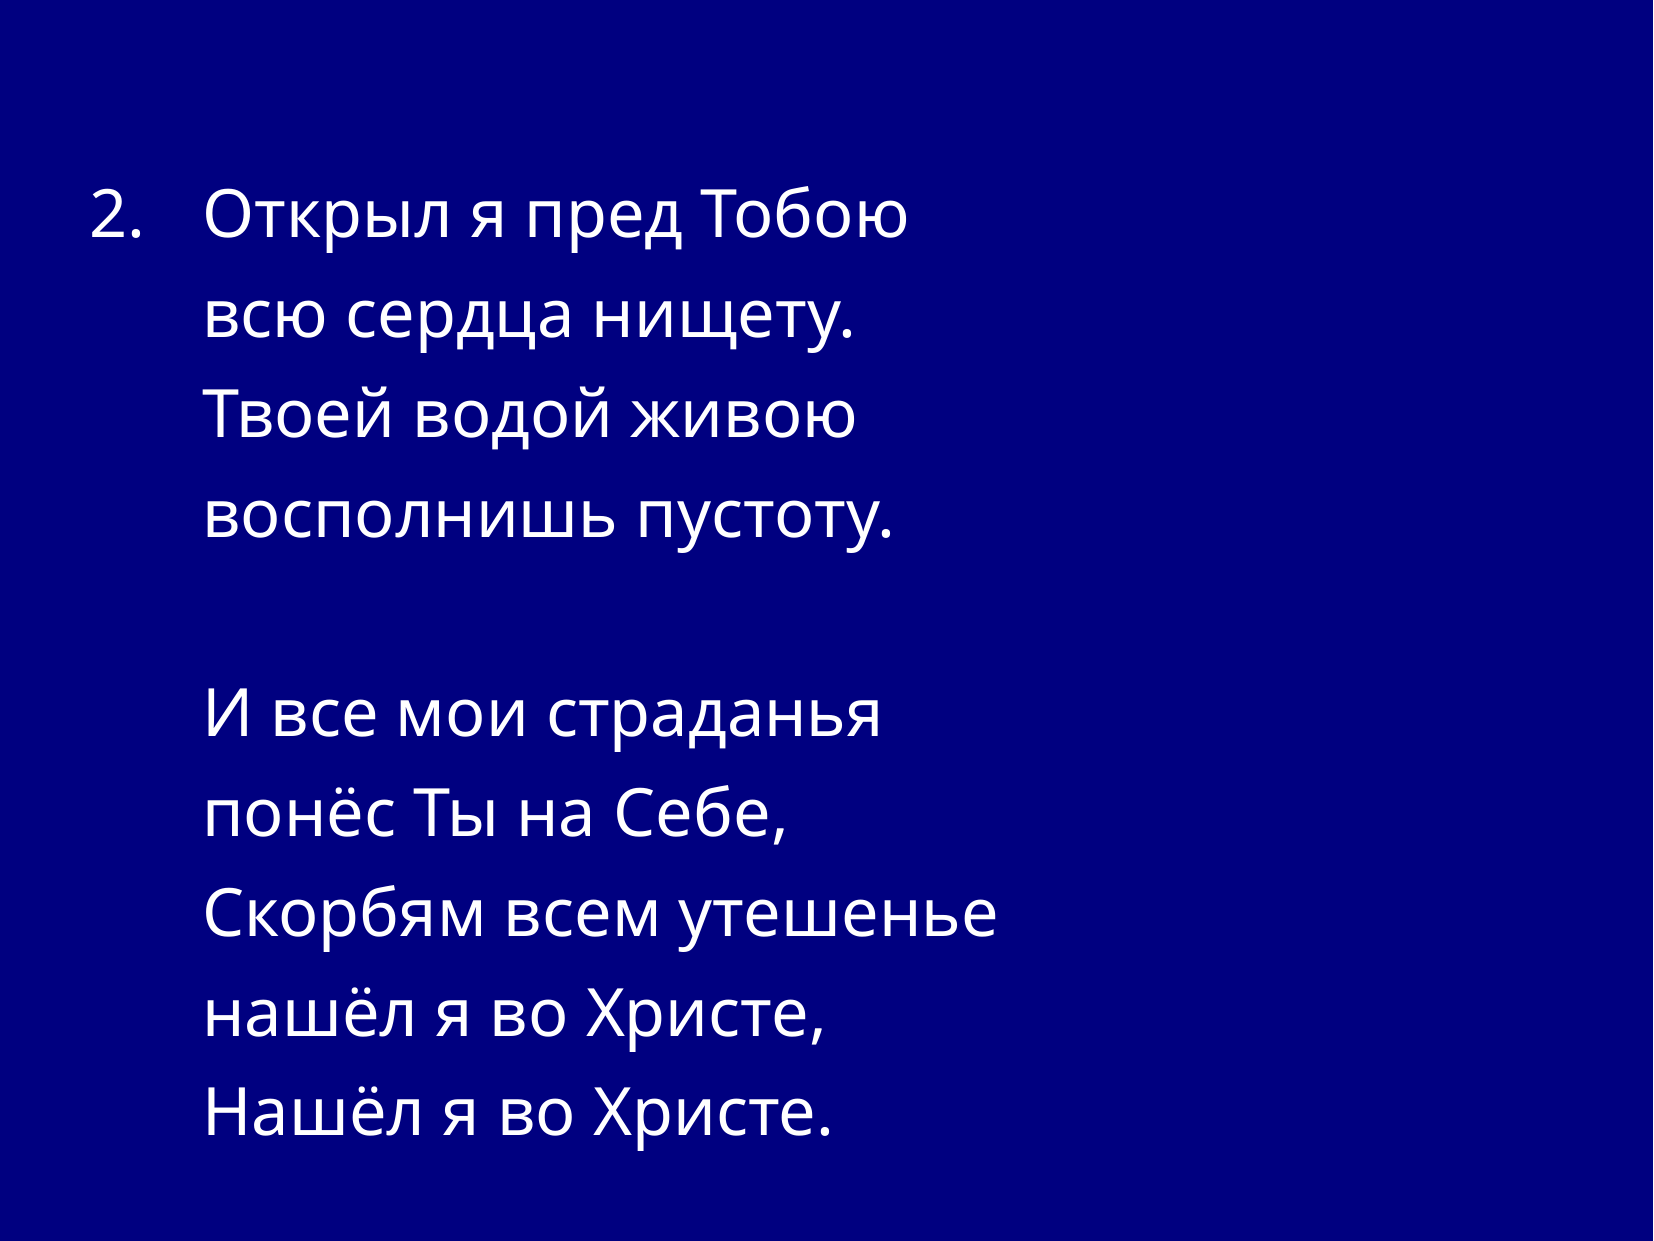

2.	Открыл я пред Тобою
	всю сердца нищету.
	Твоей водой живою
	восполнишь пустоту.
	И все мои страданья
	понёс Ты на Себе,
	Скорбям всем утешенье
	нашёл я во Христе,
	Нашёл я во Христе.